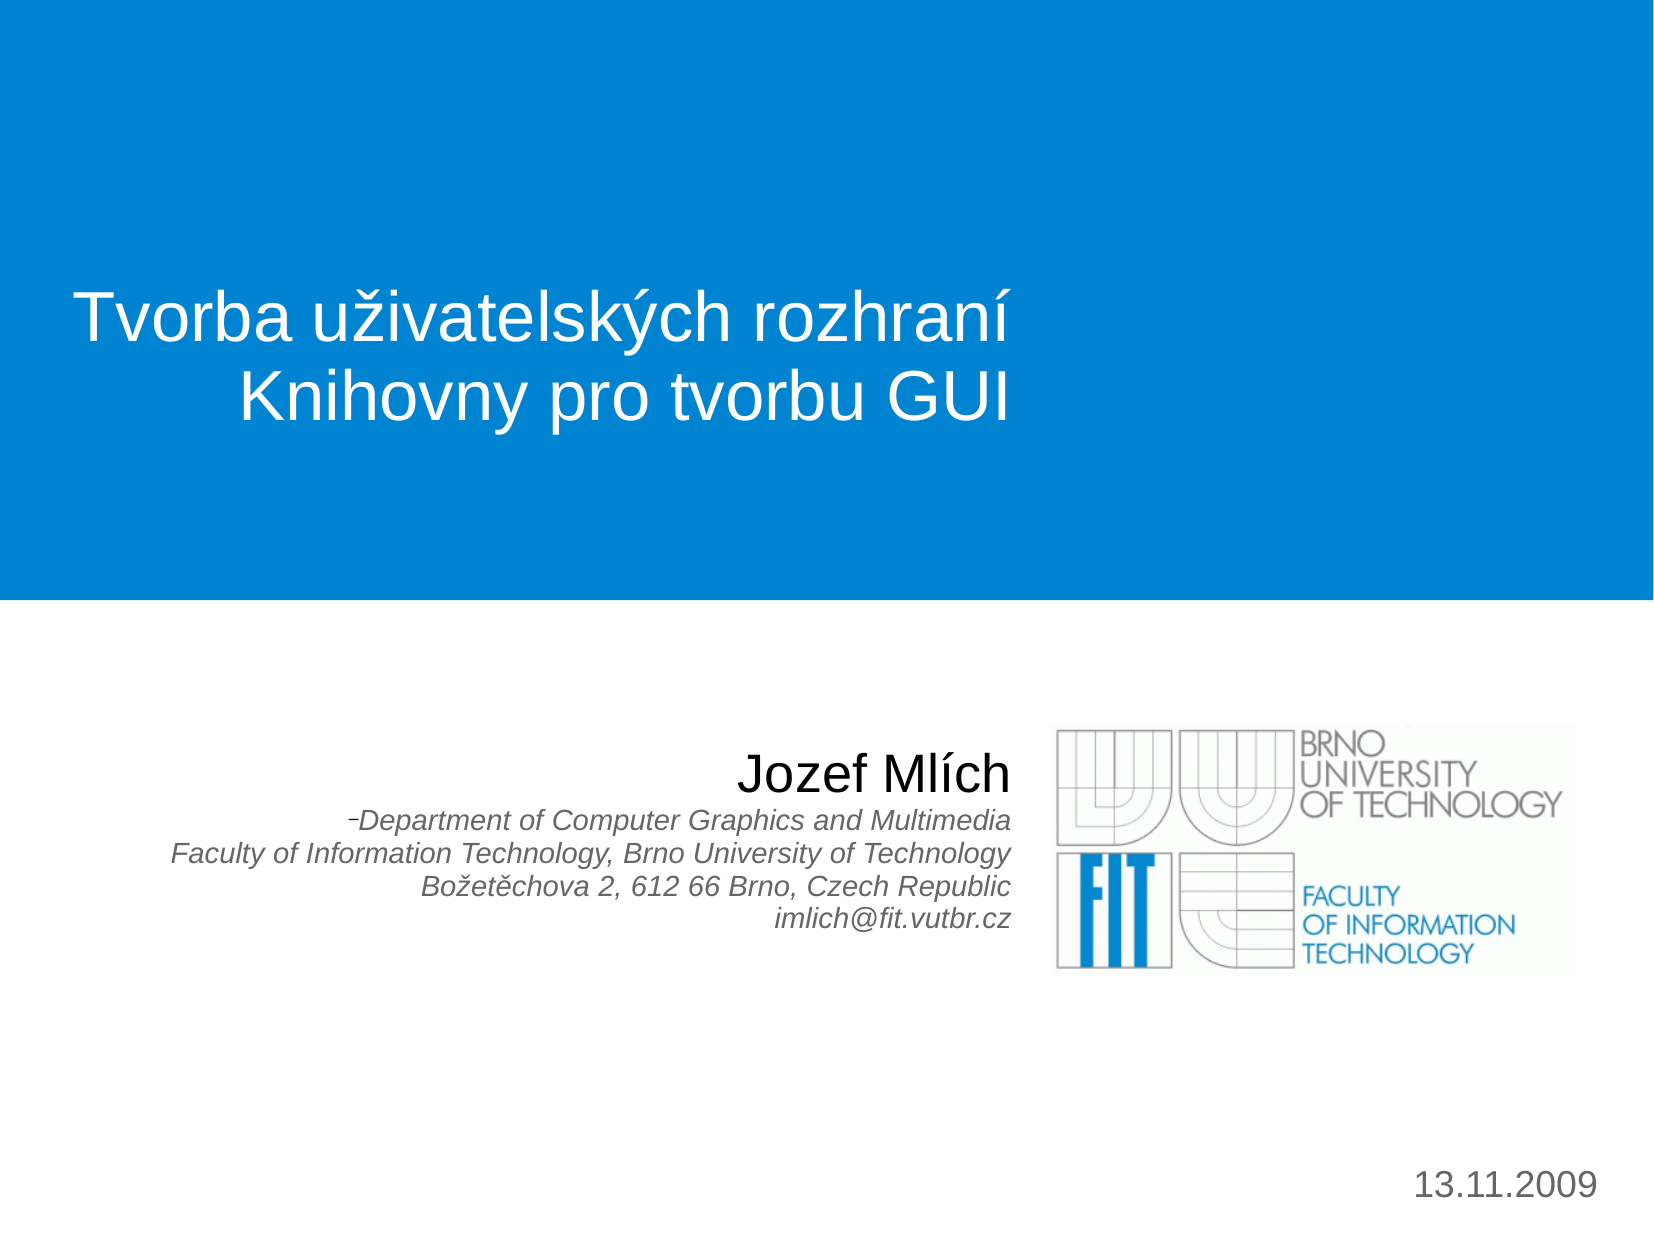

# Tvorba uživatelských rozhraní Knihovny pro tvorbu GUI
Jozef Mlích
Department of Computer Graphics and Multimedia
Faculty of Information Technology, Brno University of Technology
Božetěchova 2, 612 66 Brno, Czech Republic
imlich@fit.vutbr.cz